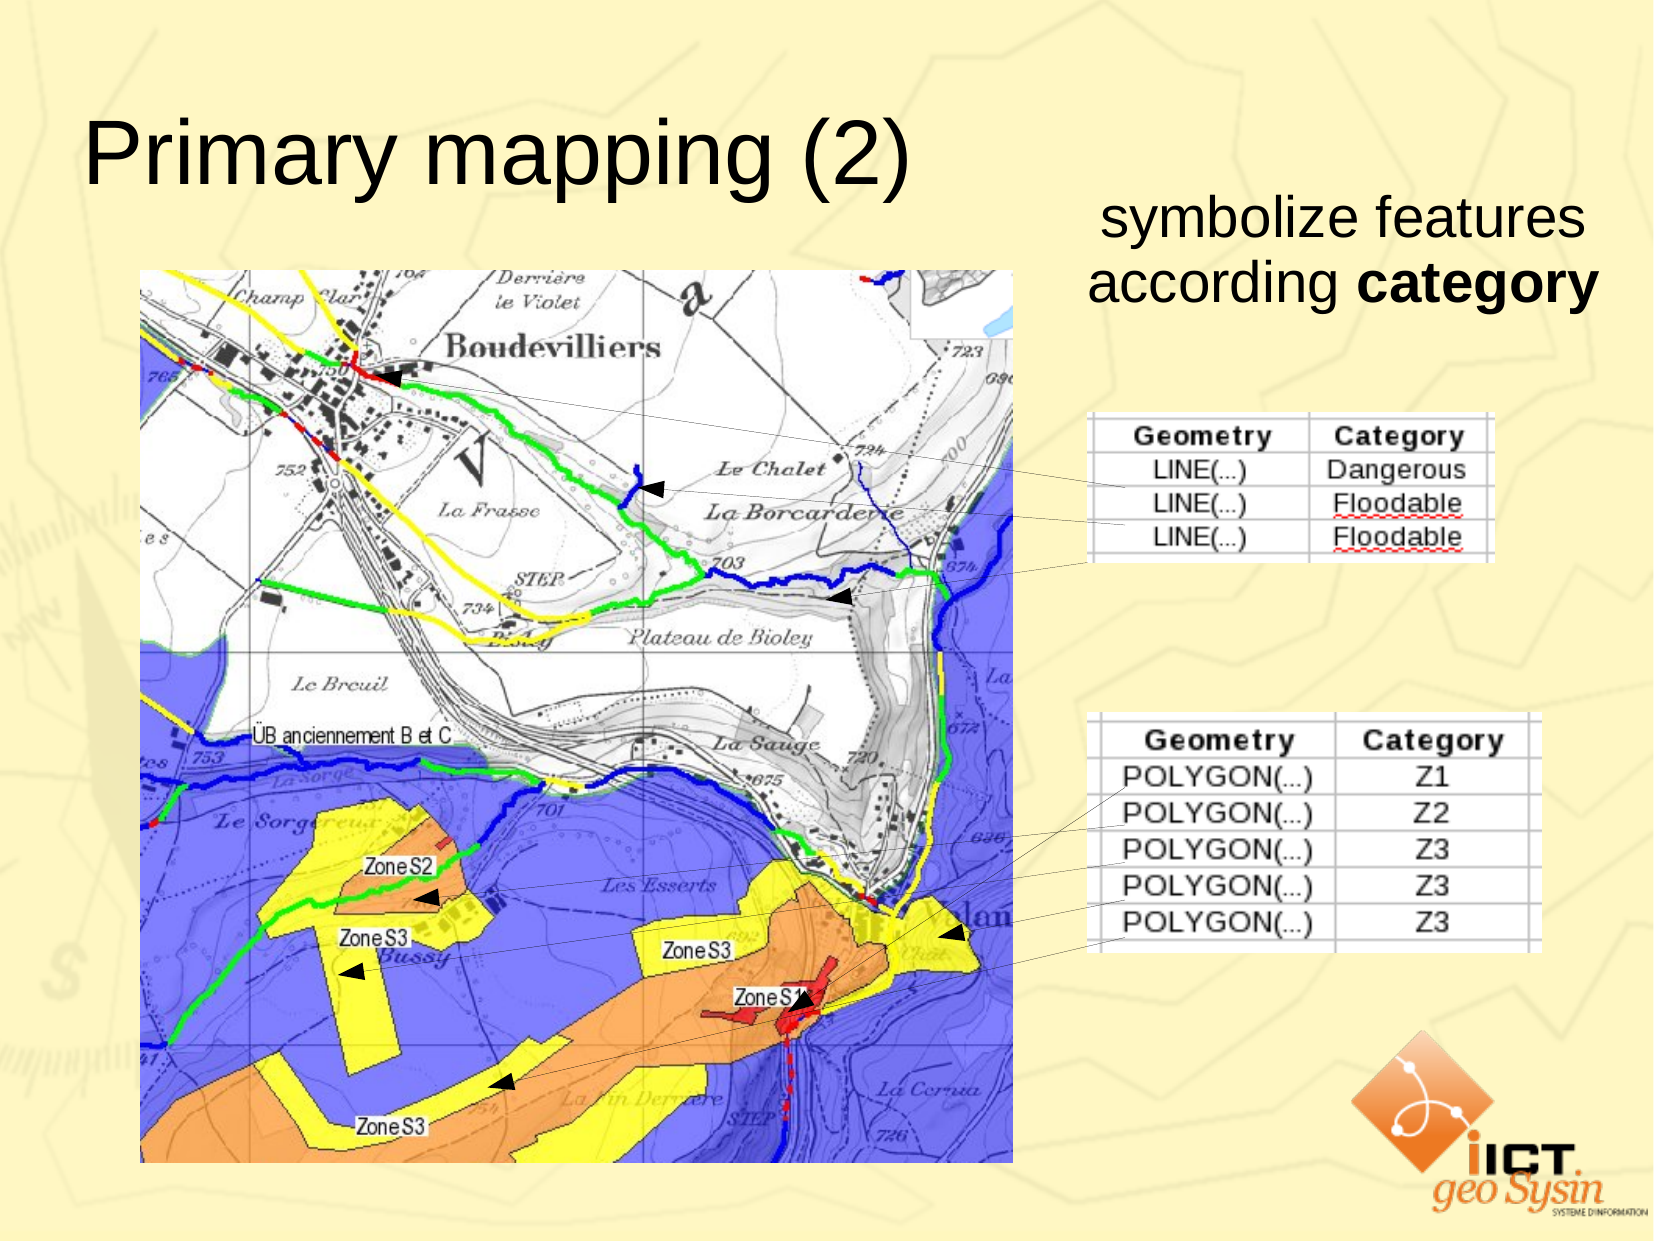

# Primary mapping (2)
symbolize features according category